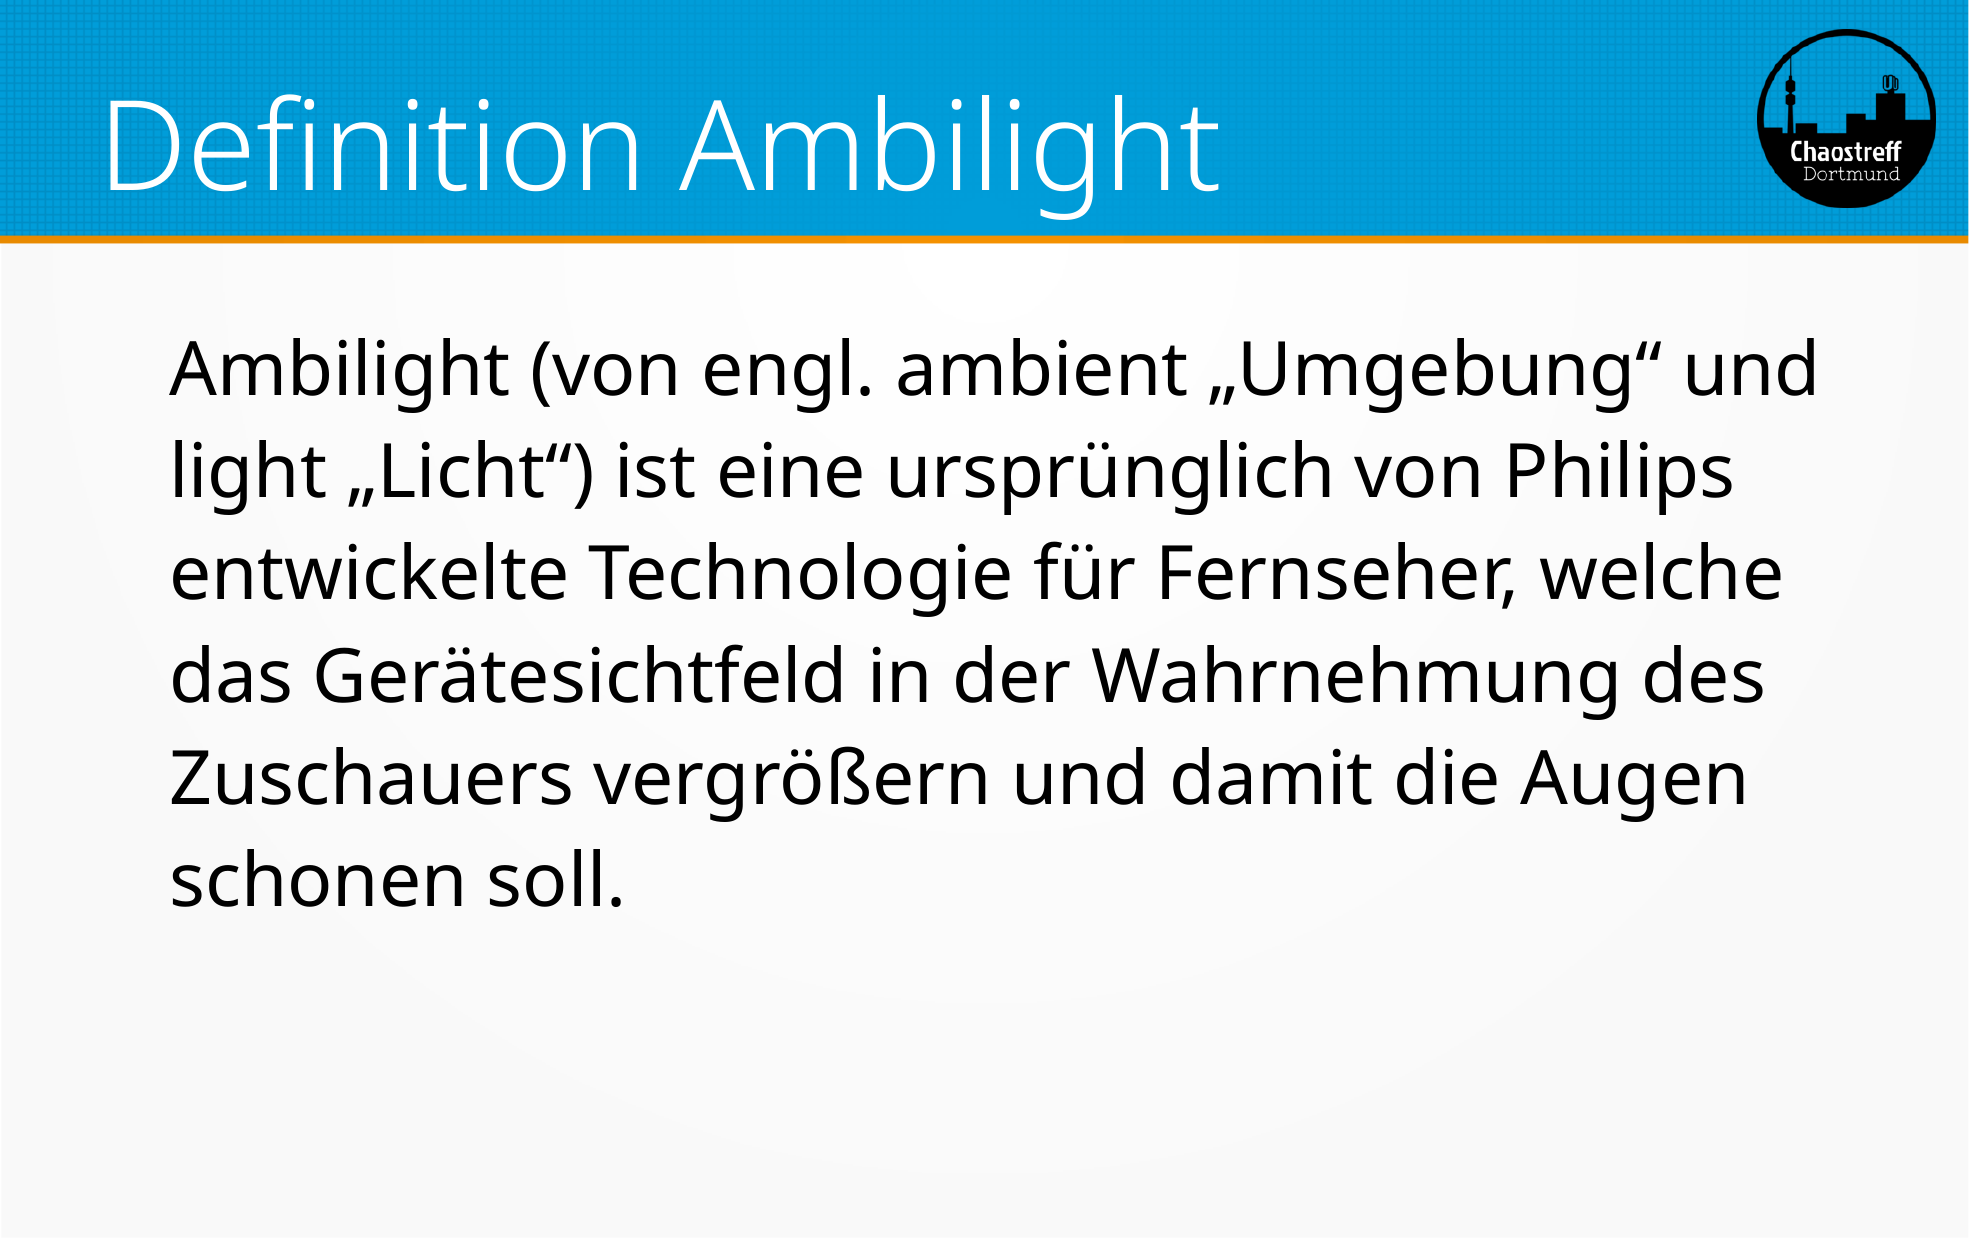

# Definition Ambilight
Ambilight (von engl. ambient „Umgebung“ und light „Licht“) ist eine ursprünglich von Philips entwickelte Technologie für Fernseher, welche das Gerätesichtfeld in der Wahrnehmung des Zuschauers vergrößern und damit die Augen schonen soll.